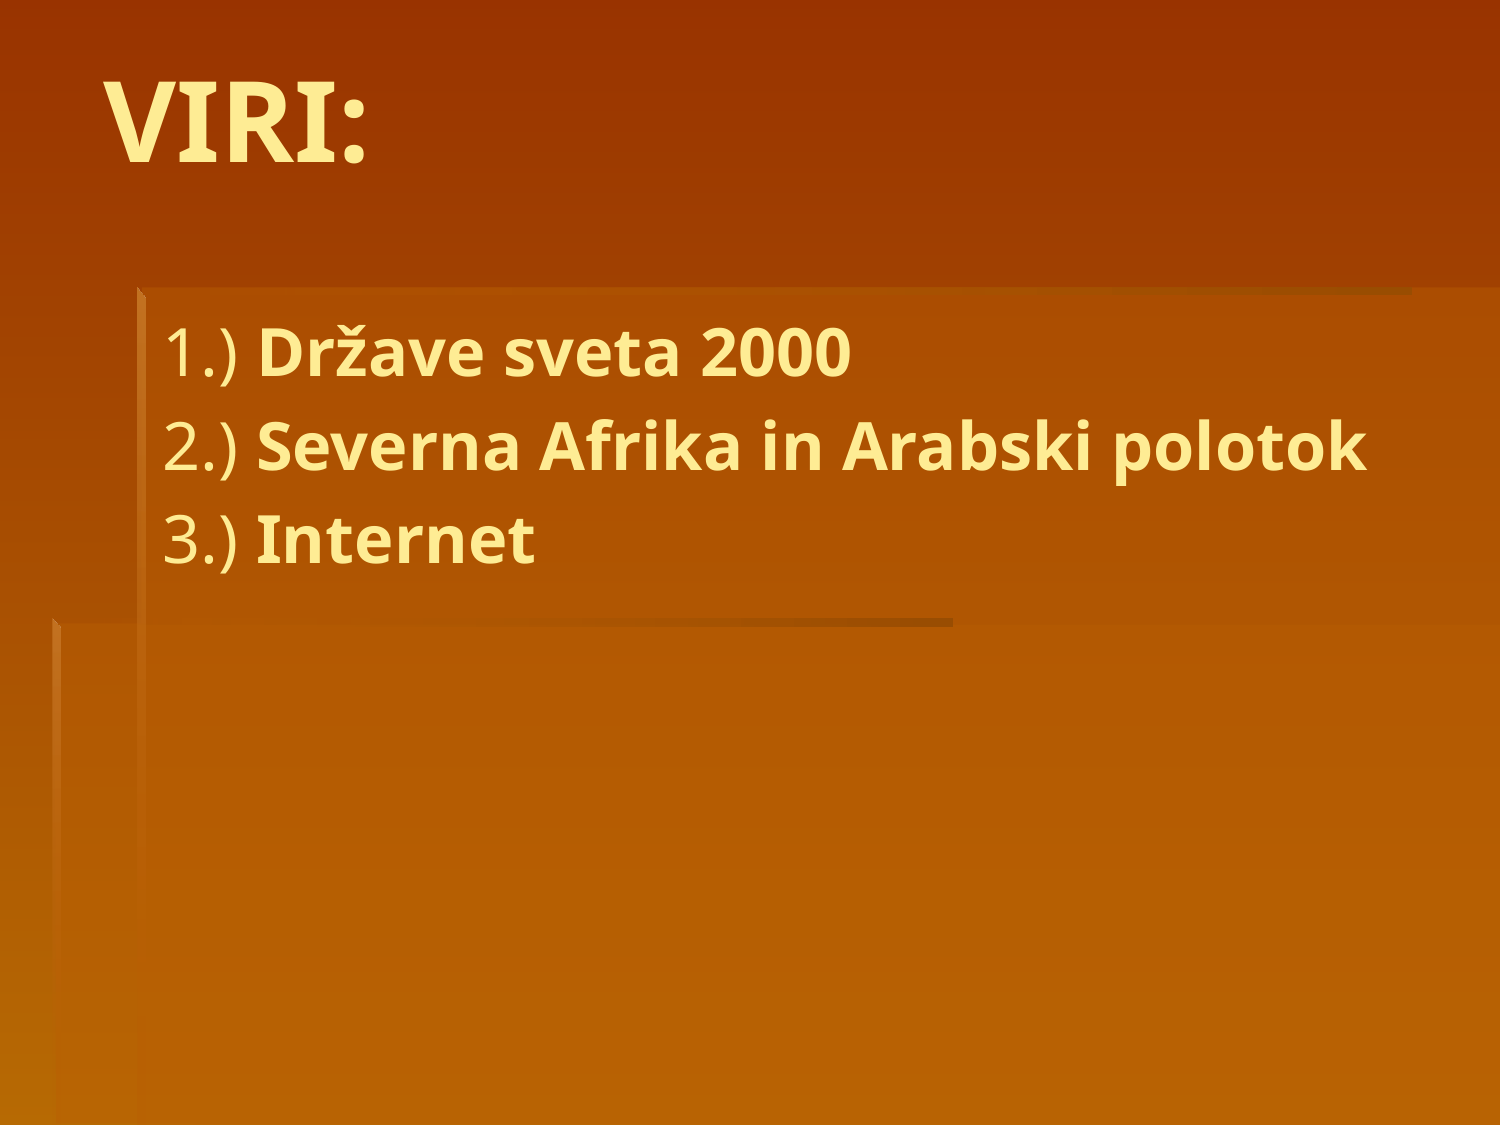

VIRI:
# 1.) Države sveta 2000
2.) Severna Afrika in Arabski polotok
3.) Internet